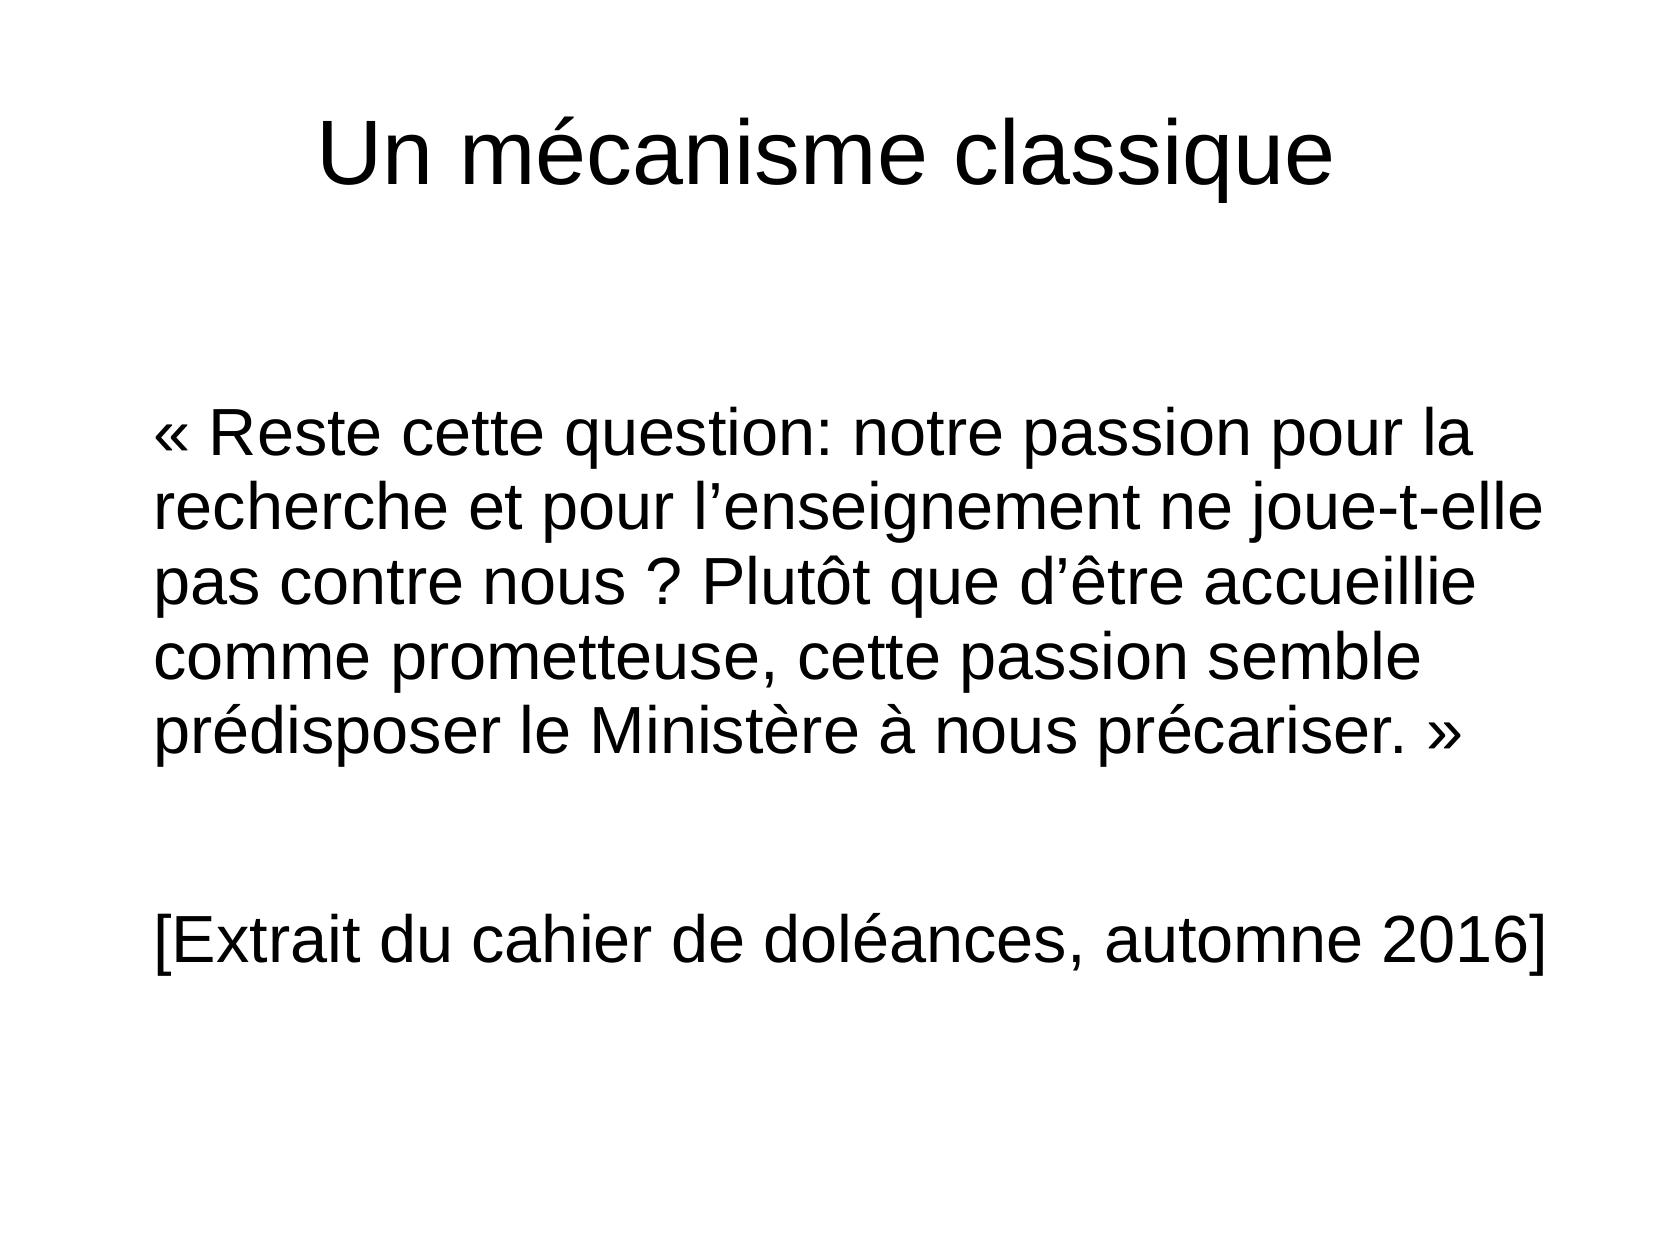

# Un mécanisme classique
« Reste cette question: notre passion pour la recherche et pour l’enseignement ne joue-t-elle pas contre nous ? Plutôt que d’être accueillie comme prometteuse, cette passion semble prédisposer le Ministère à nous précariser. »
[Extrait du cahier de doléances, automne 2016]